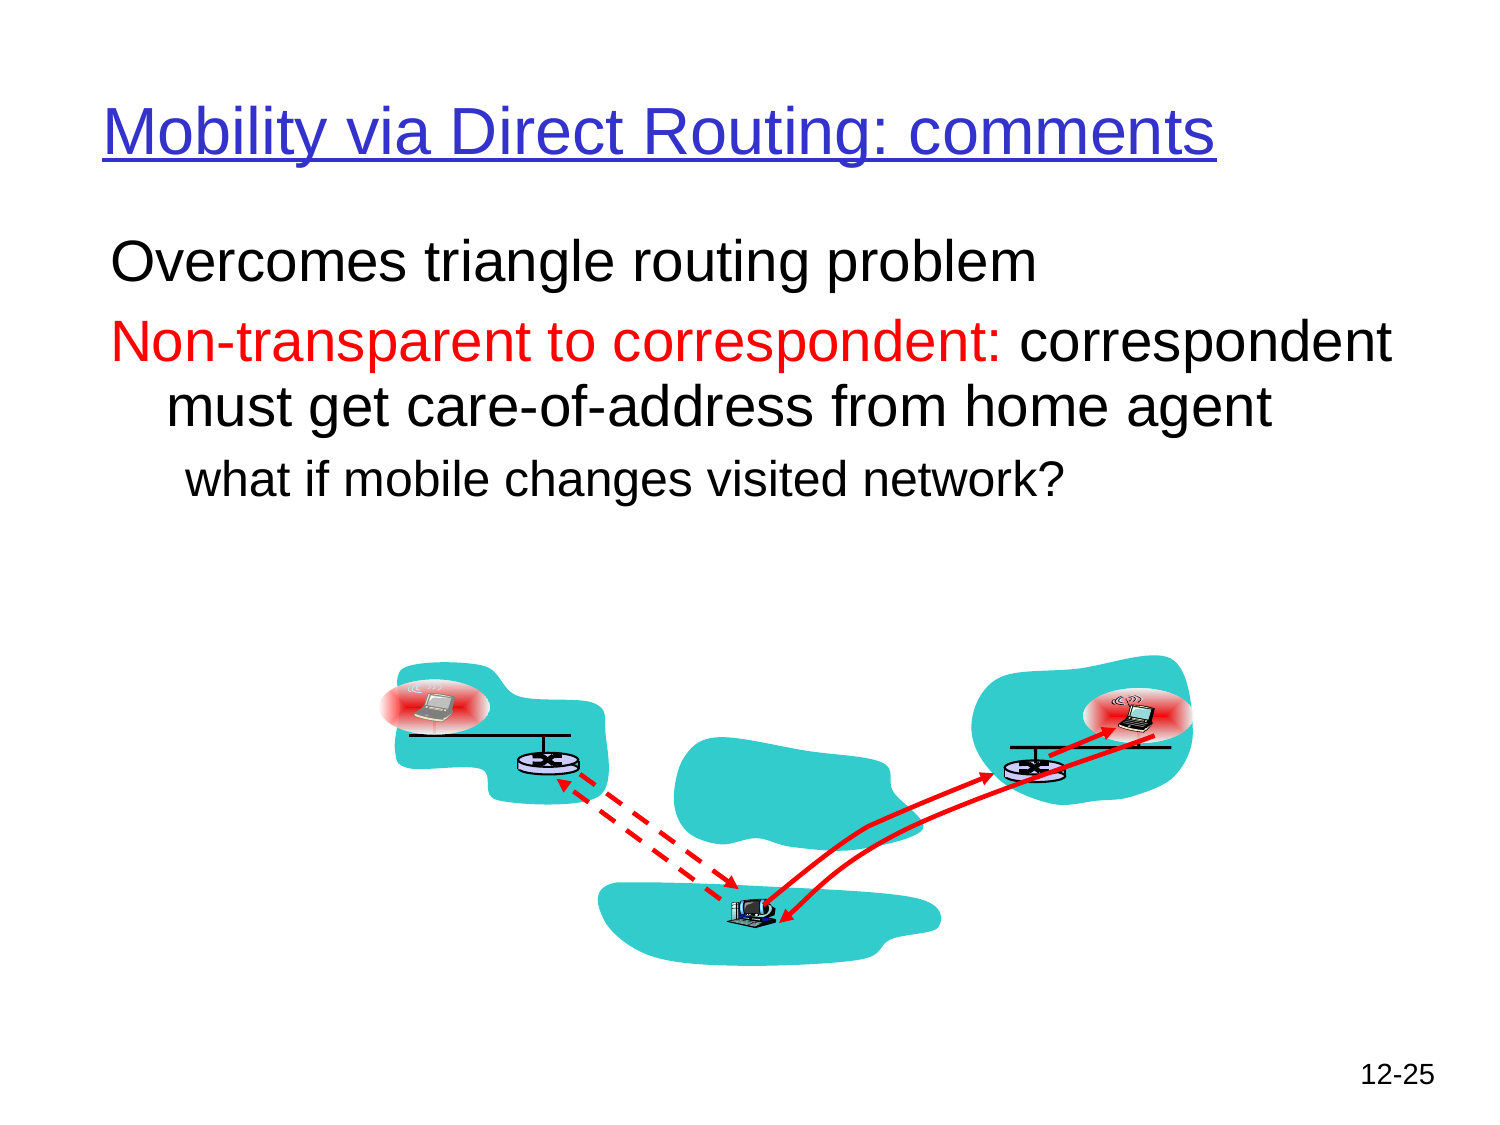

# Mobility via Direct Routing: comments
Overcomes triangle routing problem
Non-transparent to correspondent: correspondent must get care-of-address from home agent
what if mobile changes visited network?
25